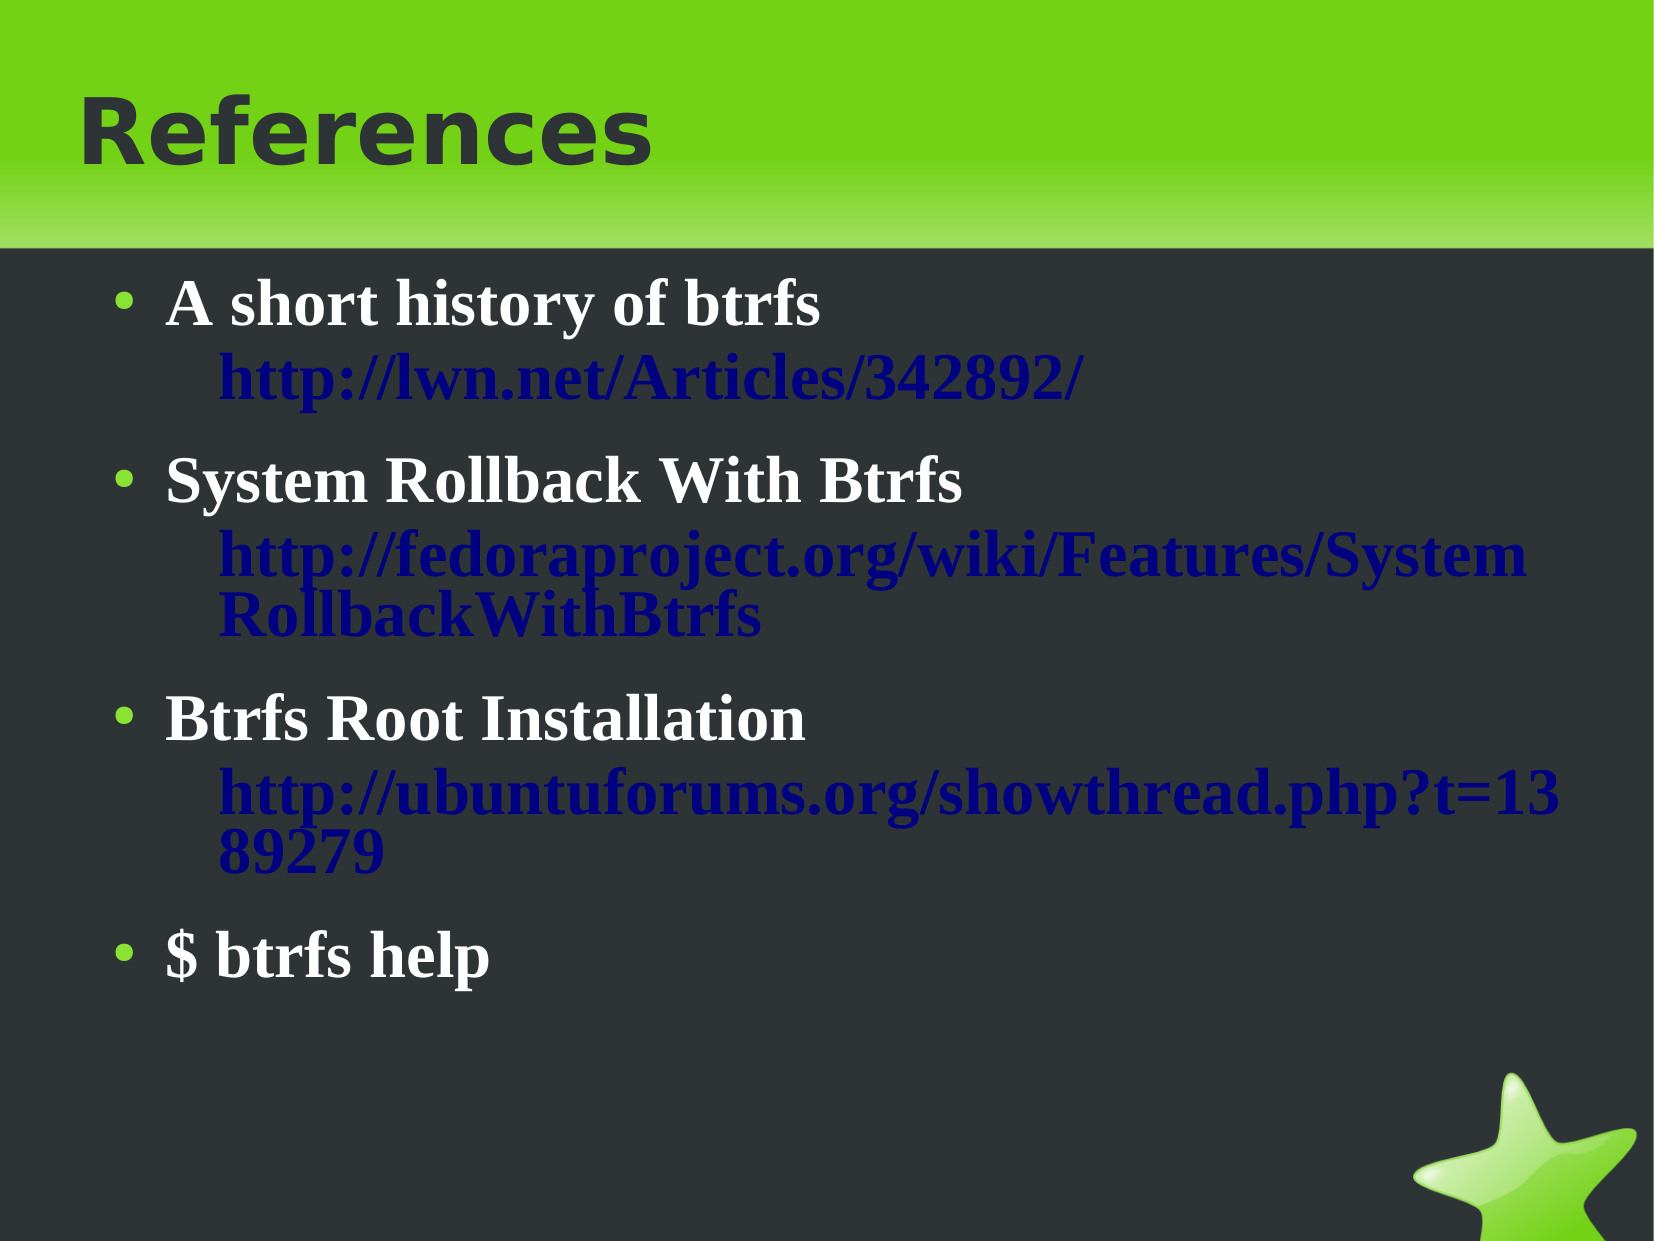

# References
A short history of btrfs http://lwn.net/Articles/342892/
System Rollback With Btrfshttp://fedoraproject.org/wiki/Features/SystemRollbackWithBtrfs
Btrfs Root Installationhttp://ubuntuforums.org/showthread.php?t=1389279
$ btrfs help